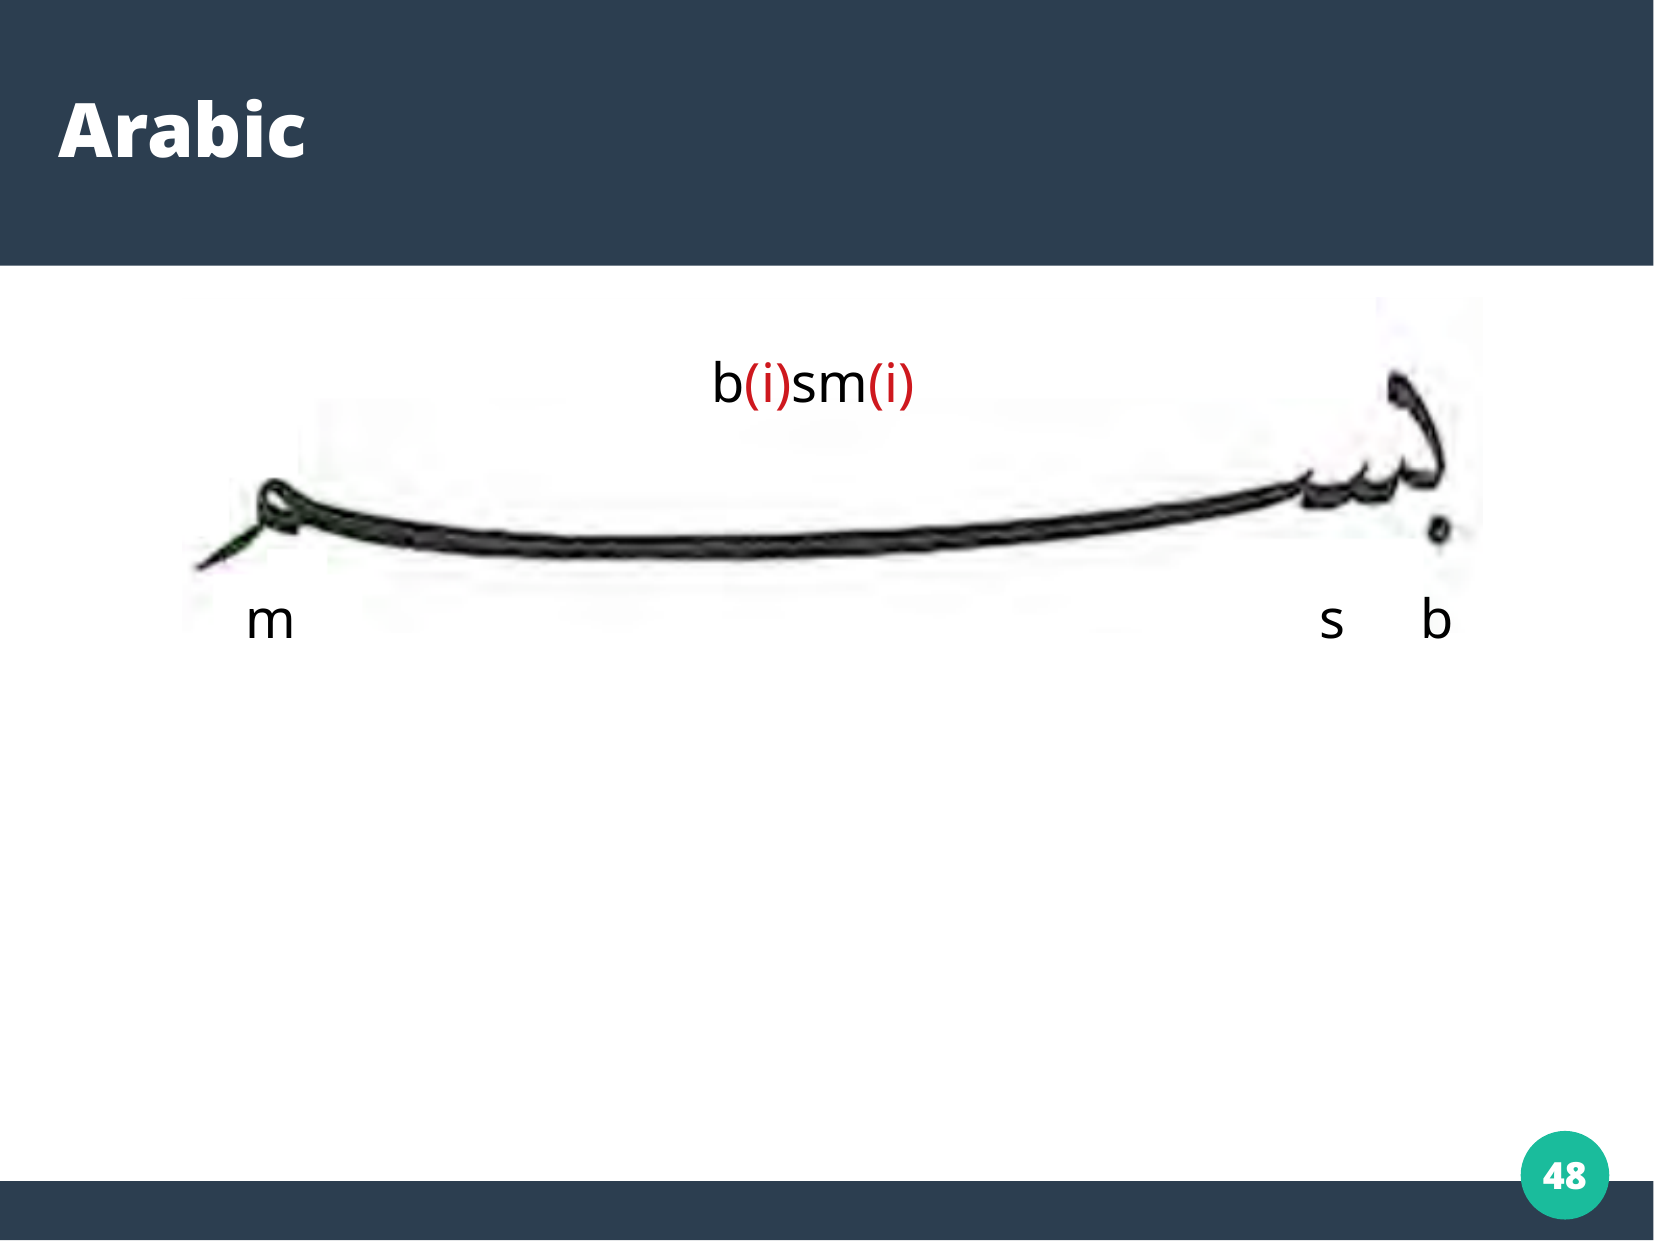

# Arabic
b(i)sm(i)
m
s
b
48